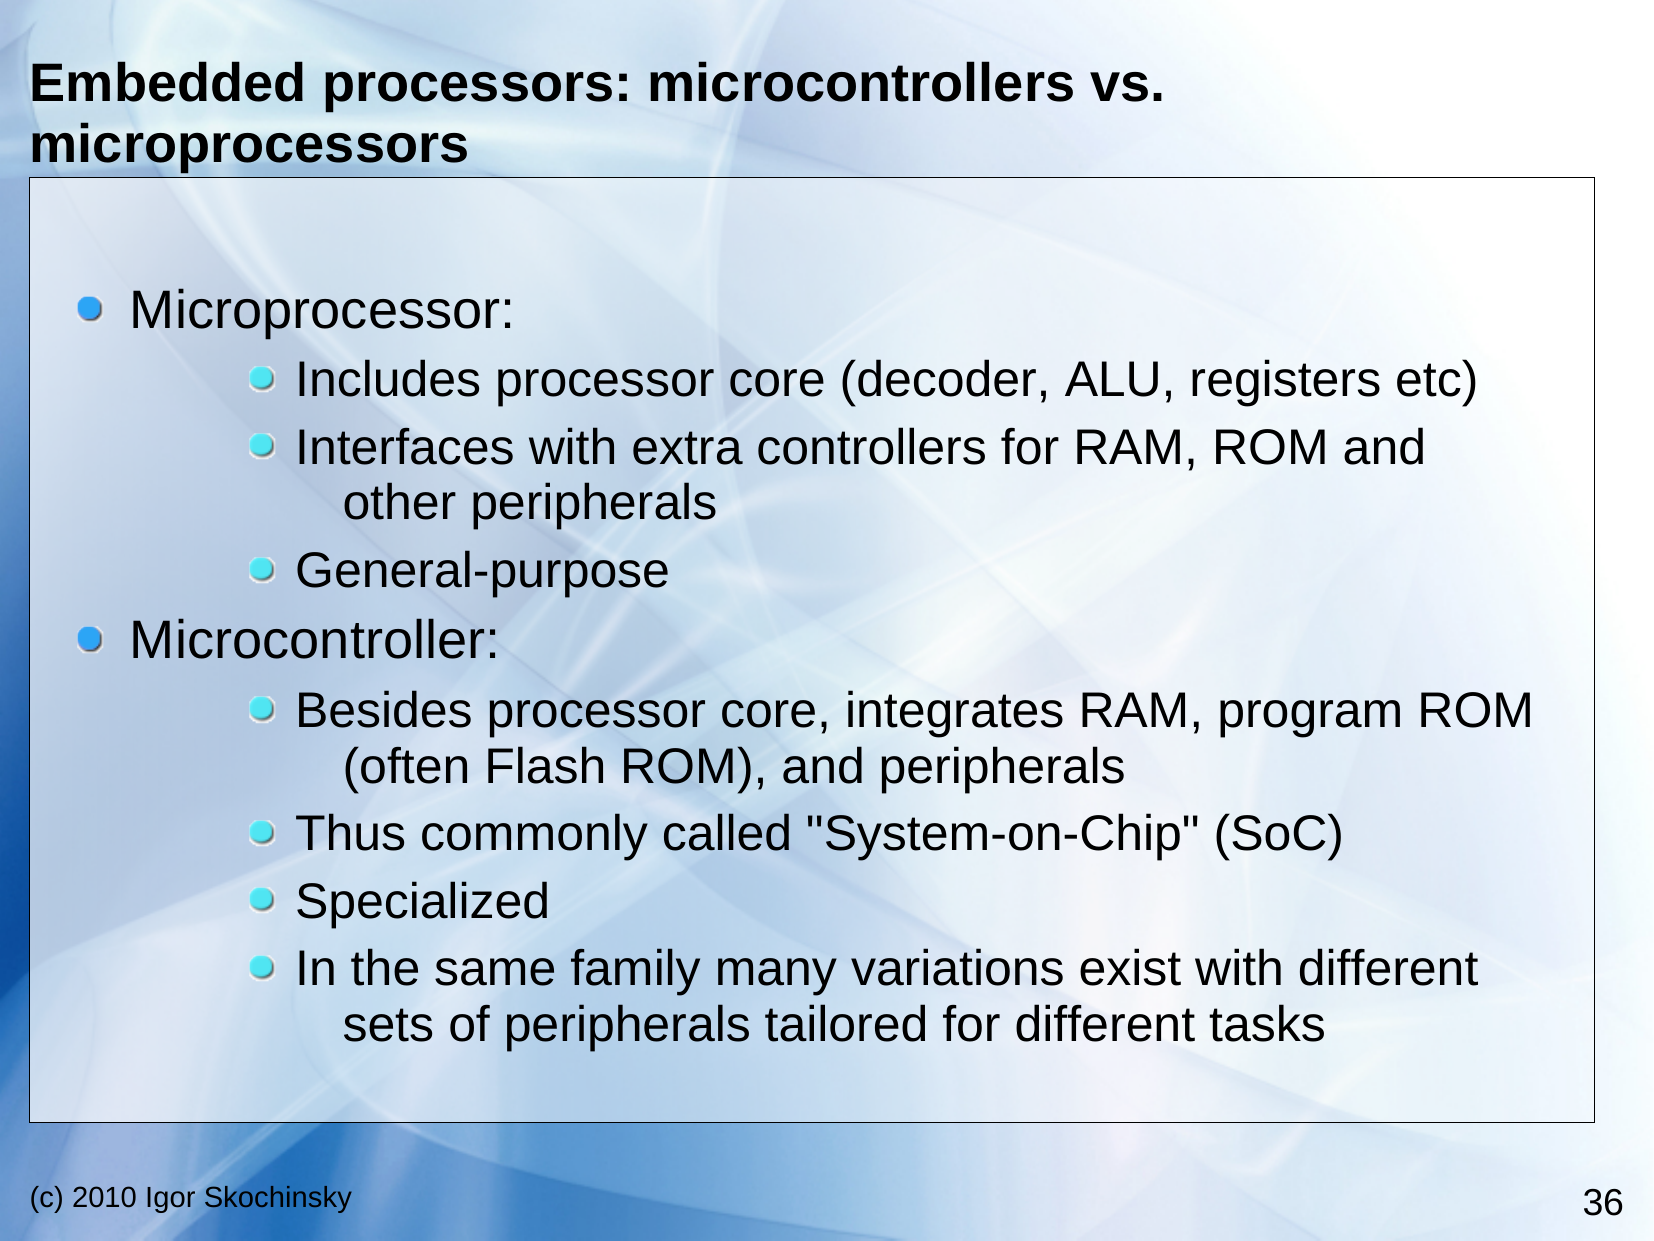

# Embedded processors: microcontrollers vs. microprocessors
Microprocessor:
Includes processor core (decoder, ALU, registers etc)
Interfaces with extra controllers for RAM, ROM and other peripherals
General-purpose
Microcontroller:
Besides processor core, integrates RAM, program ROM (often Flash ROM), and peripherals
Thus commonly called "System-on-Chip" (SoC)
Specialized
In the same family many variations exist with different sets of peripherals tailored for different tasks
(c) 2010 Igor Skochinsky
36